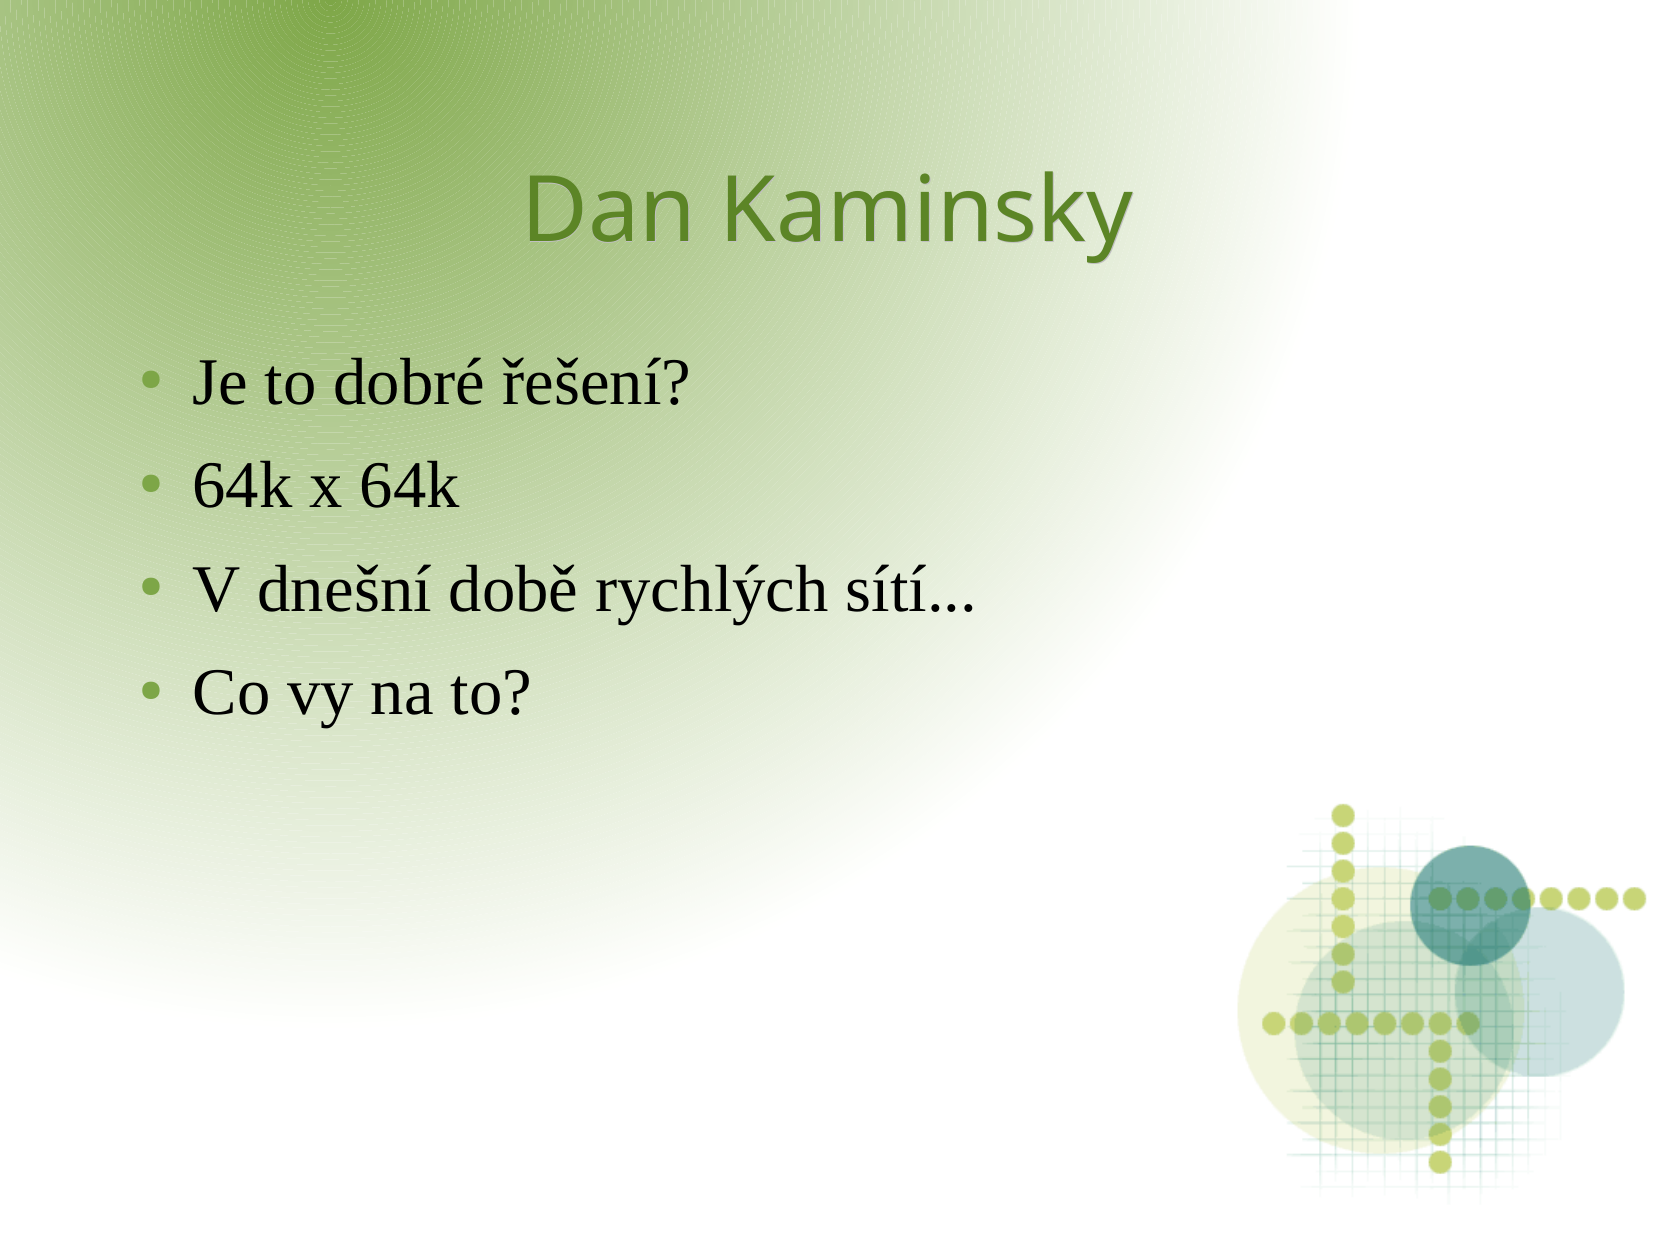

# Dan Kaminsky
Je to dobré řešení?
64k x 64k
V dnešní době rychlých sítí...
Co vy na to?